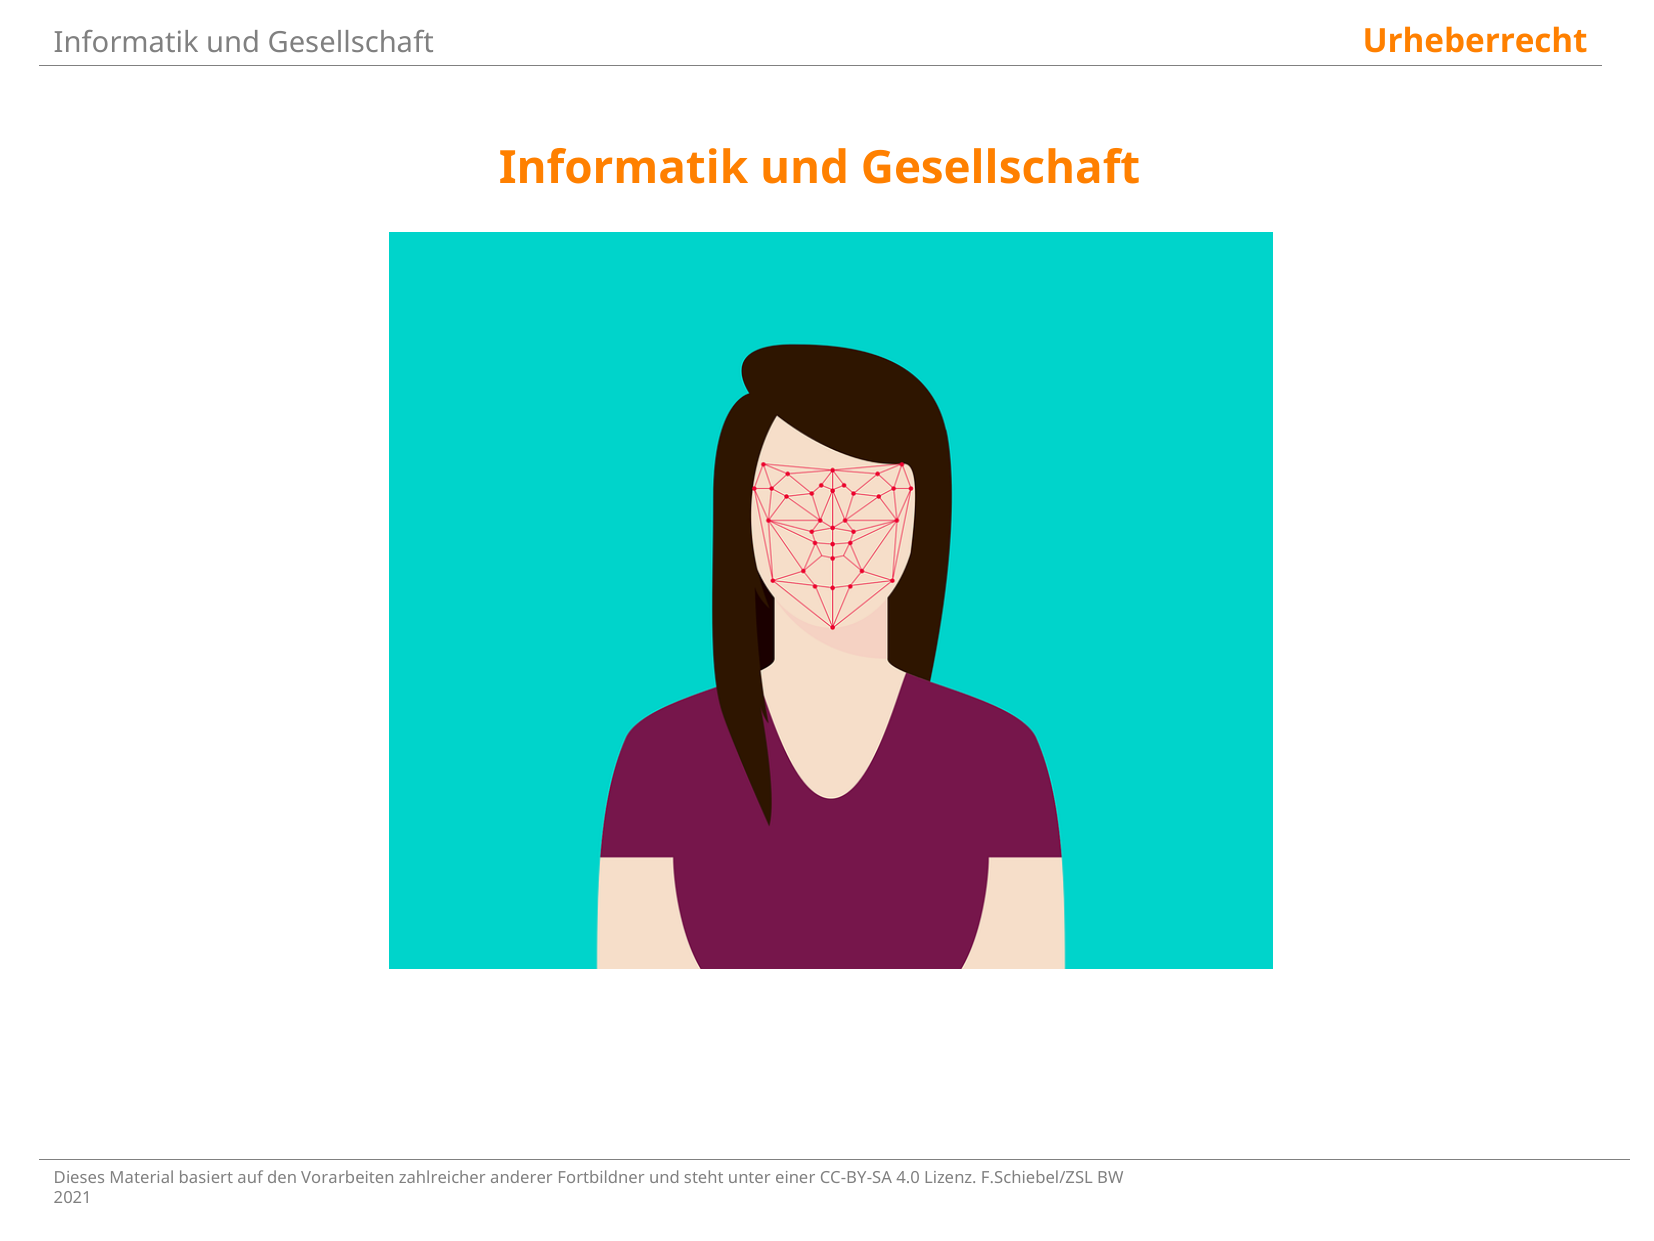

Urheberrecht
Informatik und Gesellschaft
Informatik und Gesellschaft